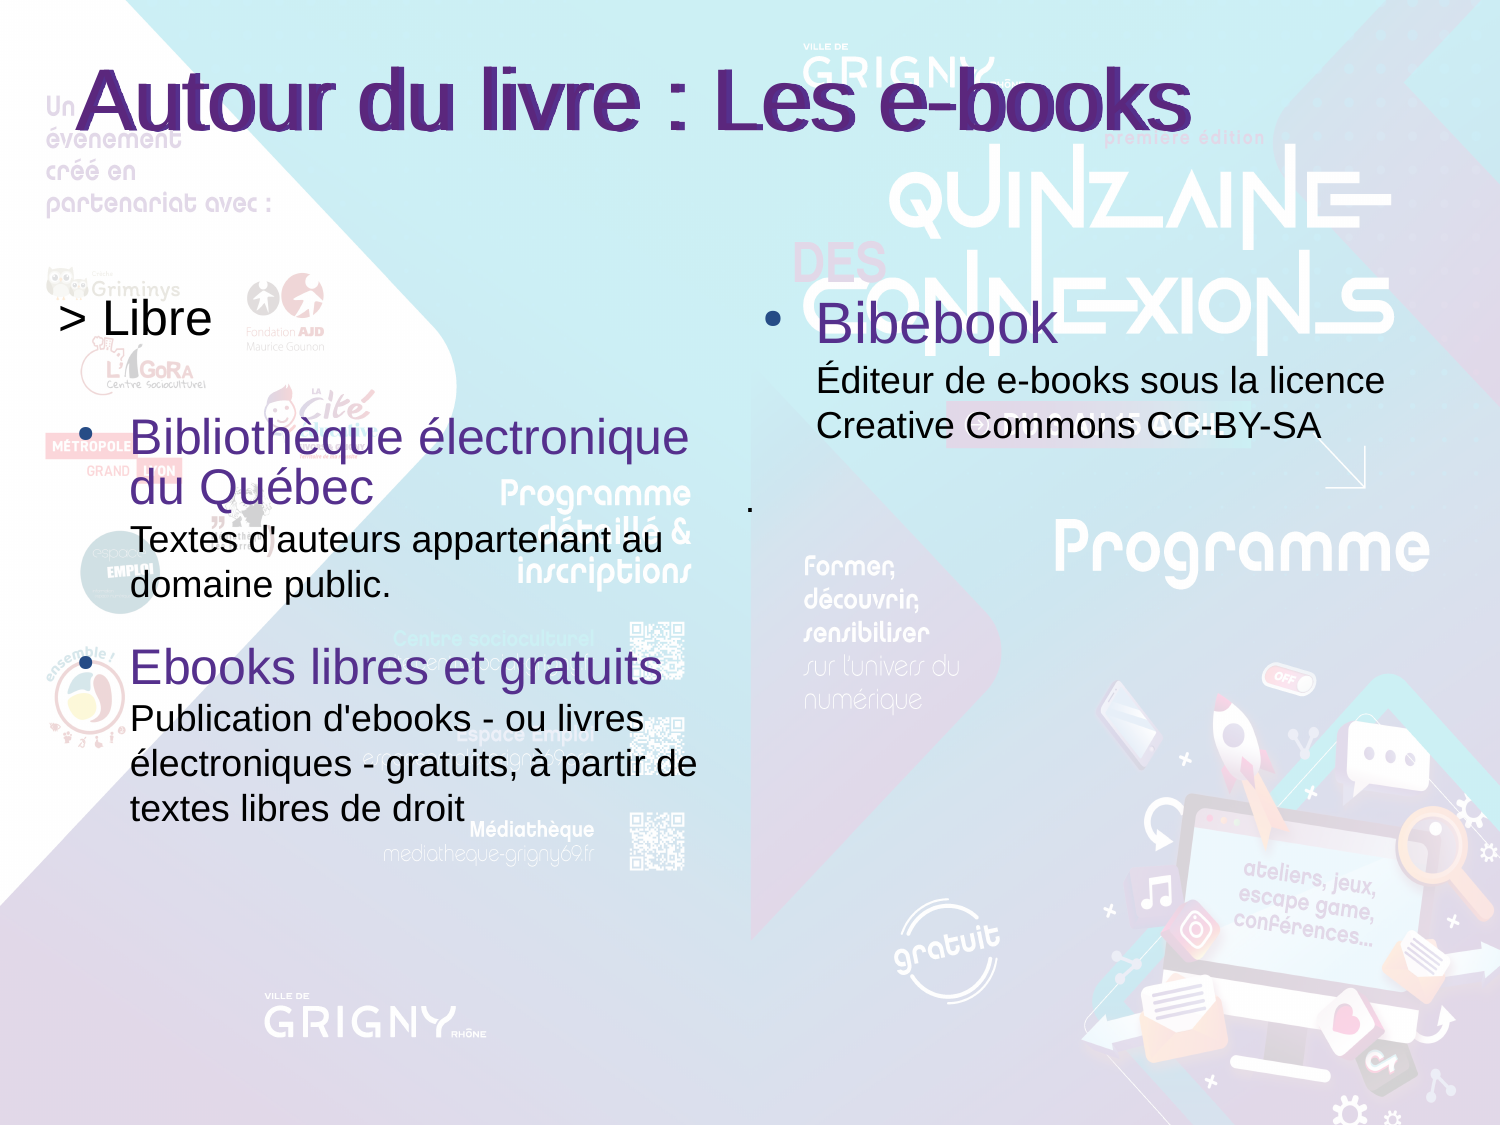

# Autour du livre : Les e-books
> Libre
Bibliothèque électronique du QuébecTextes d'auteurs appartenant au domaine public.
Ebooks libres et gratuitsPublication d'ebooks - ou livres électroniques - gratuits, à partir de textes libres de droit
Bibebook
Éditeur de e-books sous la licence Creative Commons CC-BY-SA
.